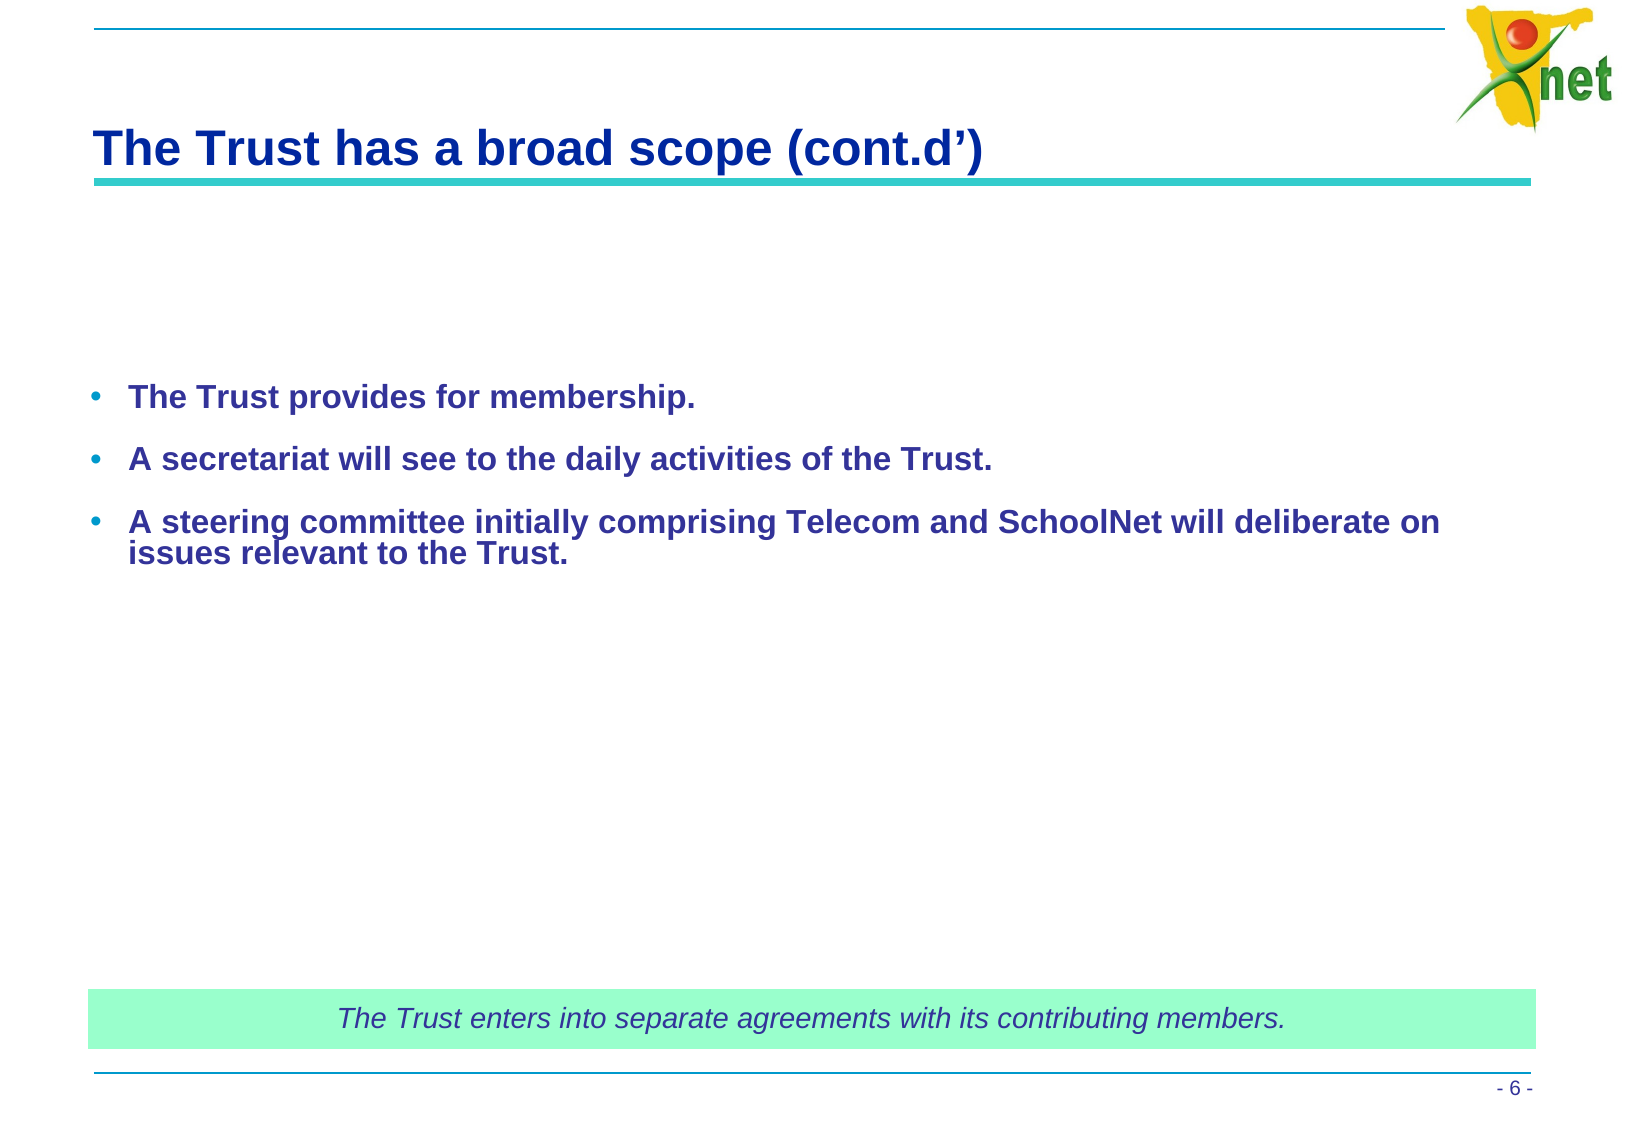

# The Trust has a broad scope (cont.d’)
The Trust provides for membership.
A secretariat will see to the daily activities of the Trust.
A steering committee initially comprising Telecom and SchoolNet will deliberate on issues relevant to the Trust.
The Trust enters into separate agreements with its contributing members.